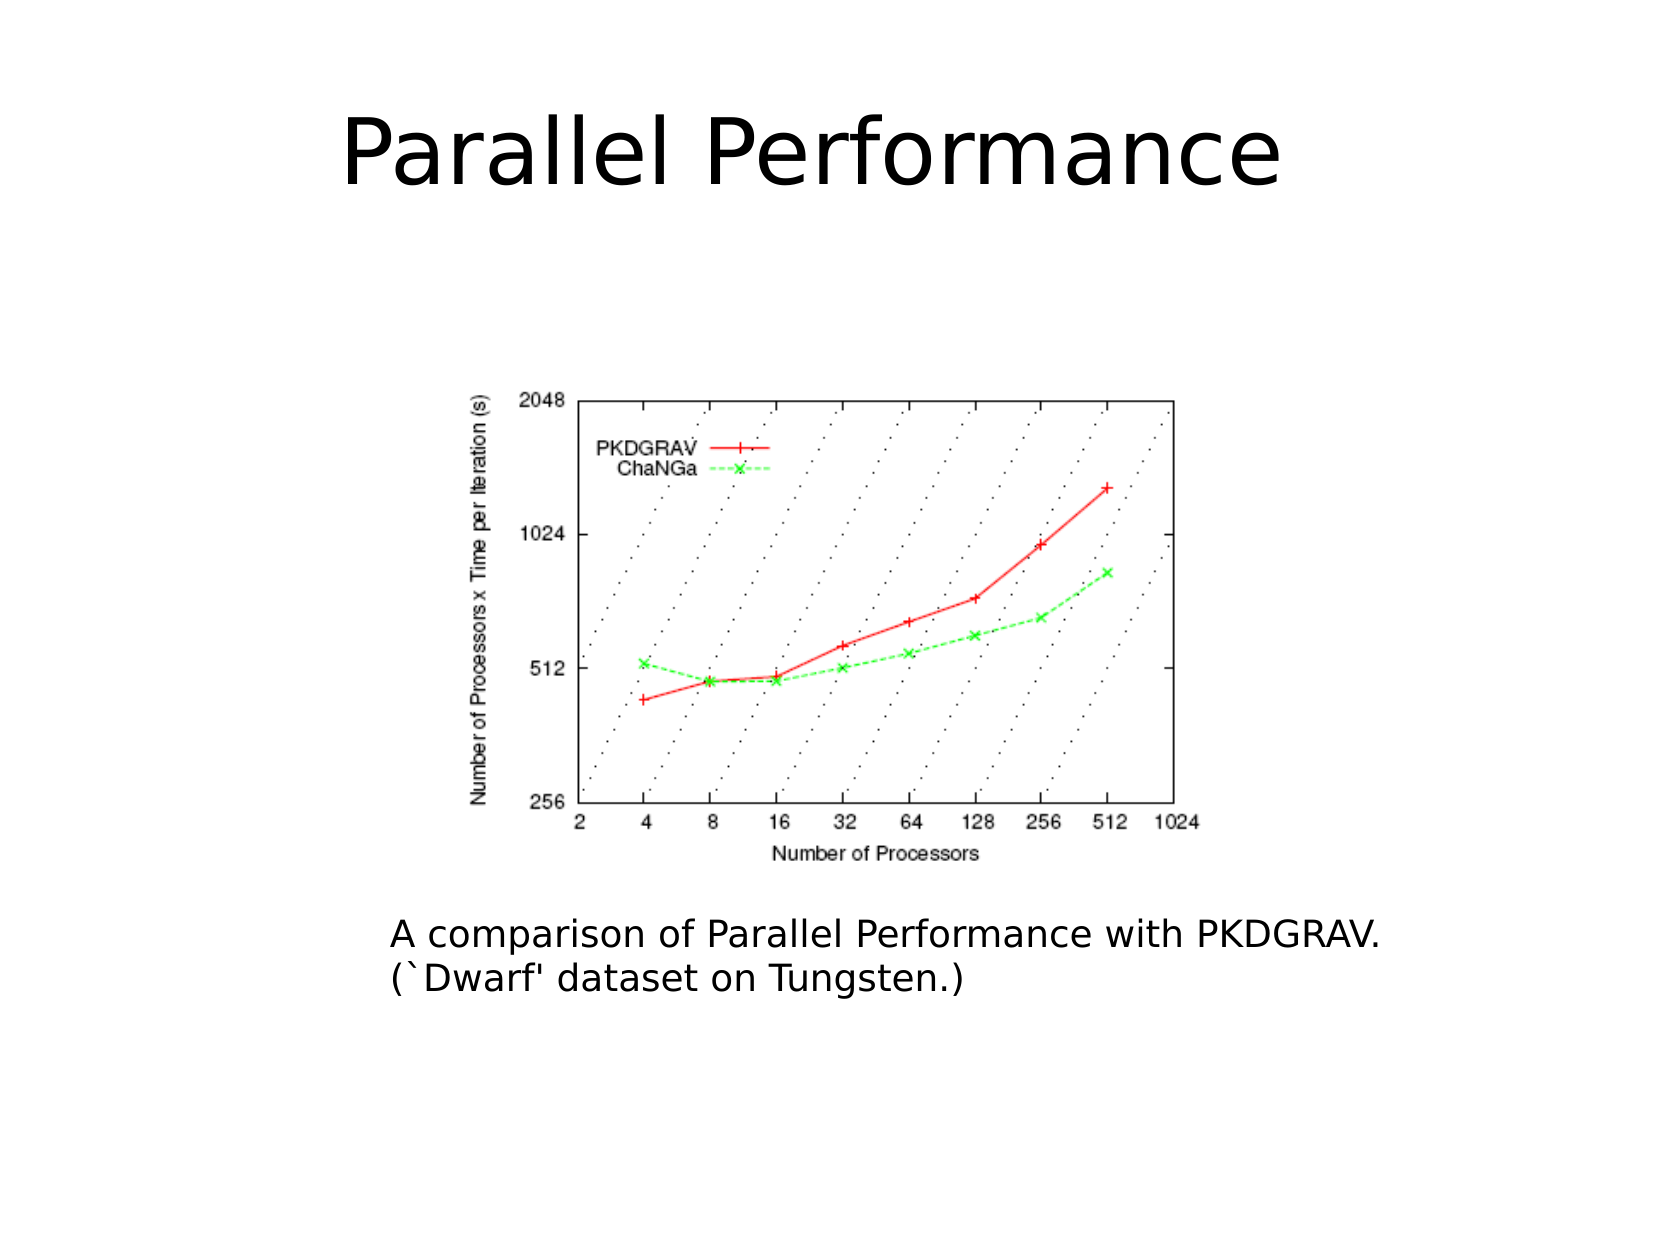

# Parallel Performance
A comparison of Parallel Performance with PKDGRAV.
(`Dwarf' dataset on Tungsten.)